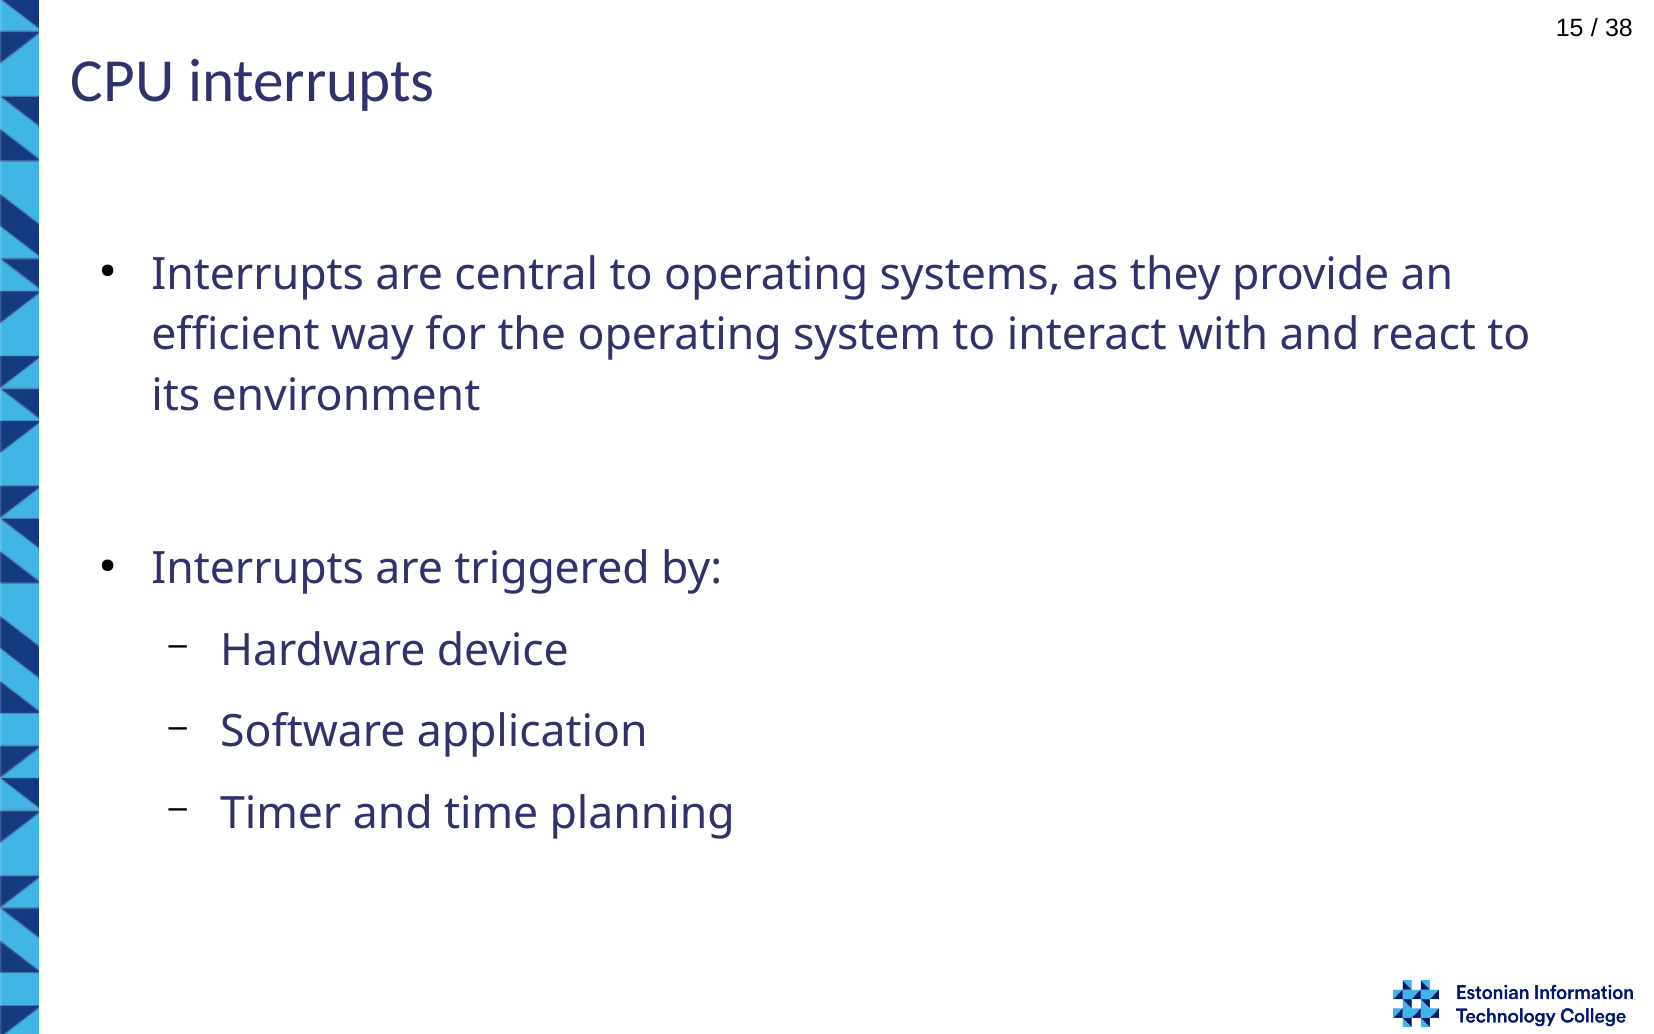

# CPU interrupts
Interrupts are central to operating systems, as they provide an efficient way for the operating system to interact with and react to its environment
Interrupts are triggered by:
Hardware device
Software application
Timer and time planning